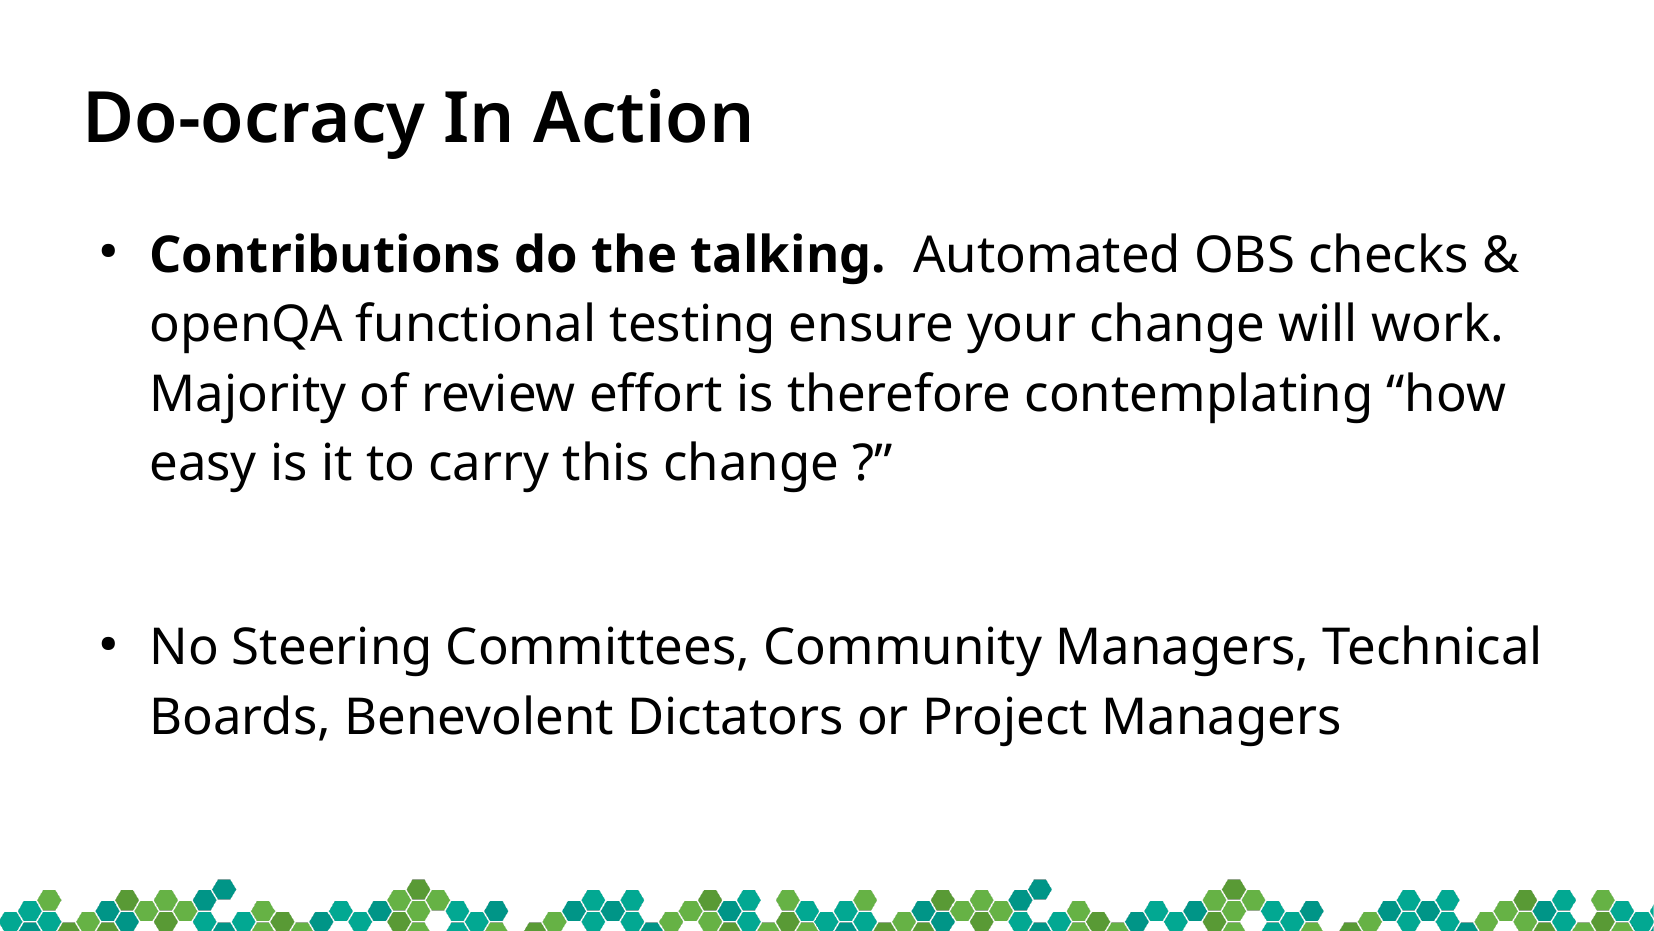

# Do-ocracy In Action
Contributions do the talking. Automated OBS checks & openQA functional testing ensure your change will work. Majority of review effort is therefore contemplating “how easy is it to carry this change ?”
No Steering Committees, Community Managers, Technical Boards, Benevolent Dictators or Project Managers